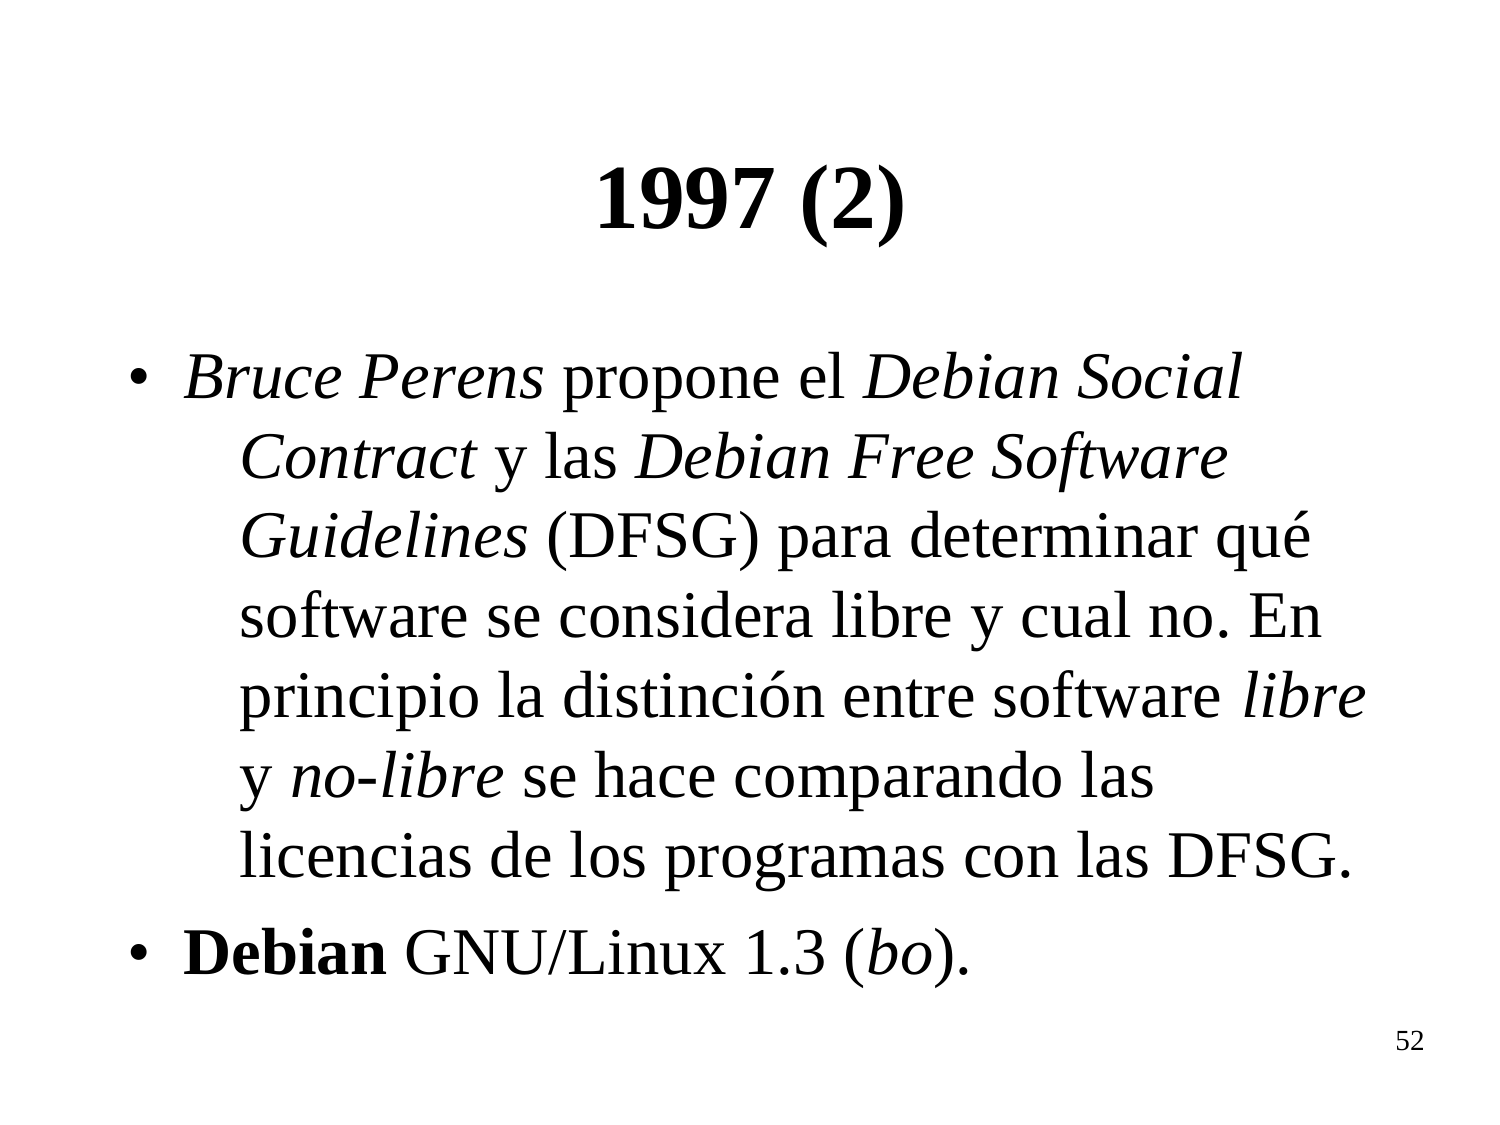

# 1997 (2)
Bruce Perens propone el Debian Social Contract y las Debian Free Software Guidelines (DFSG) para determinar qué software se considera libre y cual no. En principio la distinción entre software libre y no-libre se hace comparando las licencias de los programas con las DFSG.
Debian GNU/Linux 1.3 (bo).
52